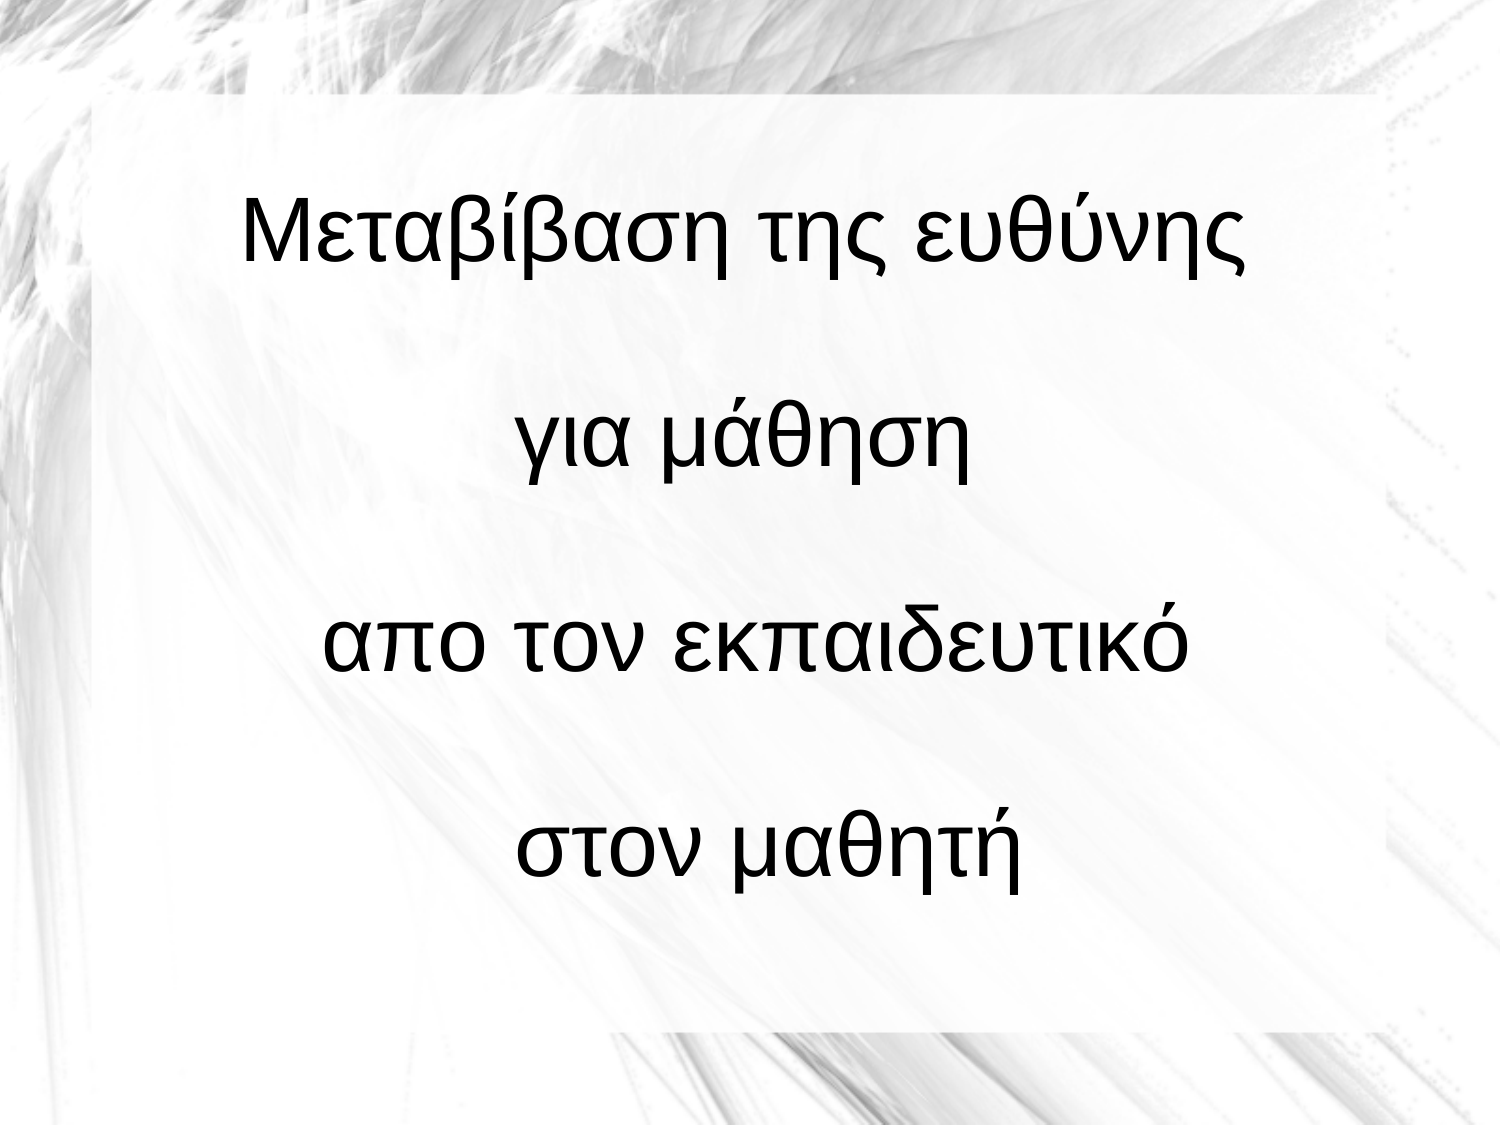

# Μεταβίβαση της ευθύνης για μάθηση απο τον εκπαιδευτικό στον μαθητή